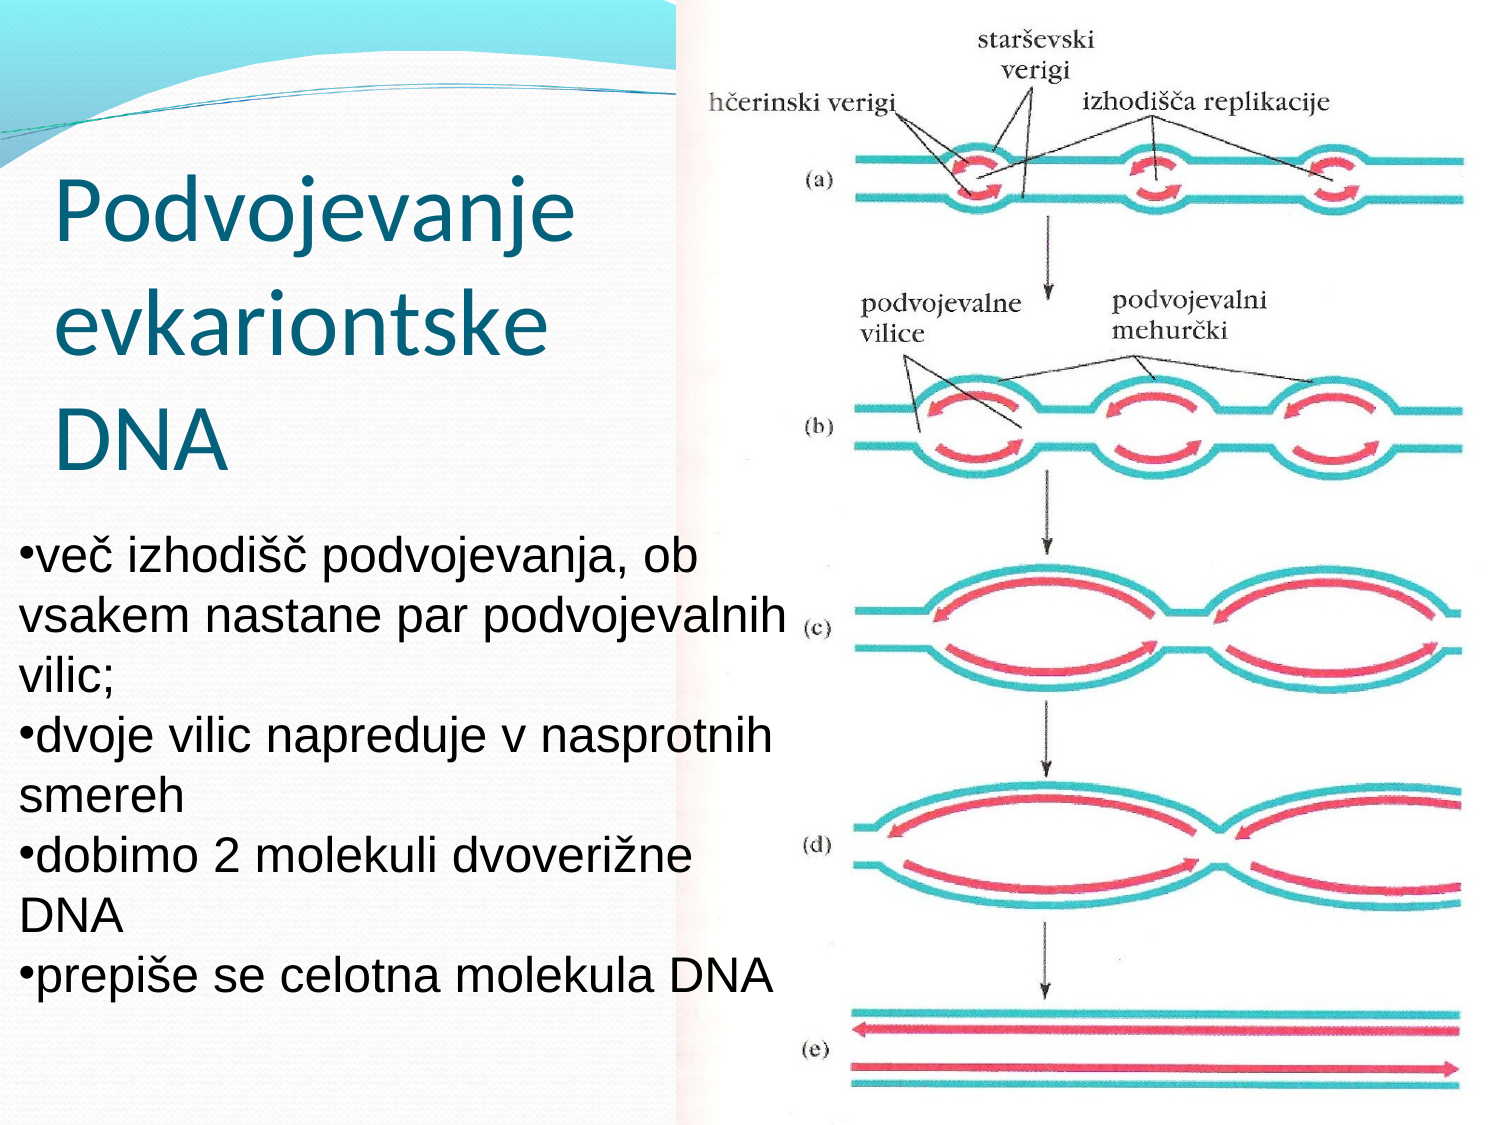

# Podvojevanje evkariontske DNA
več izhodišč podvojevanja, ob vsakem nastane par podvojevalnih vilic;
dvoje vilic napreduje v nasprotnih smereh
dobimo 2 molekuli dvoverižne DNA
prepiše se celotna molekula DNA